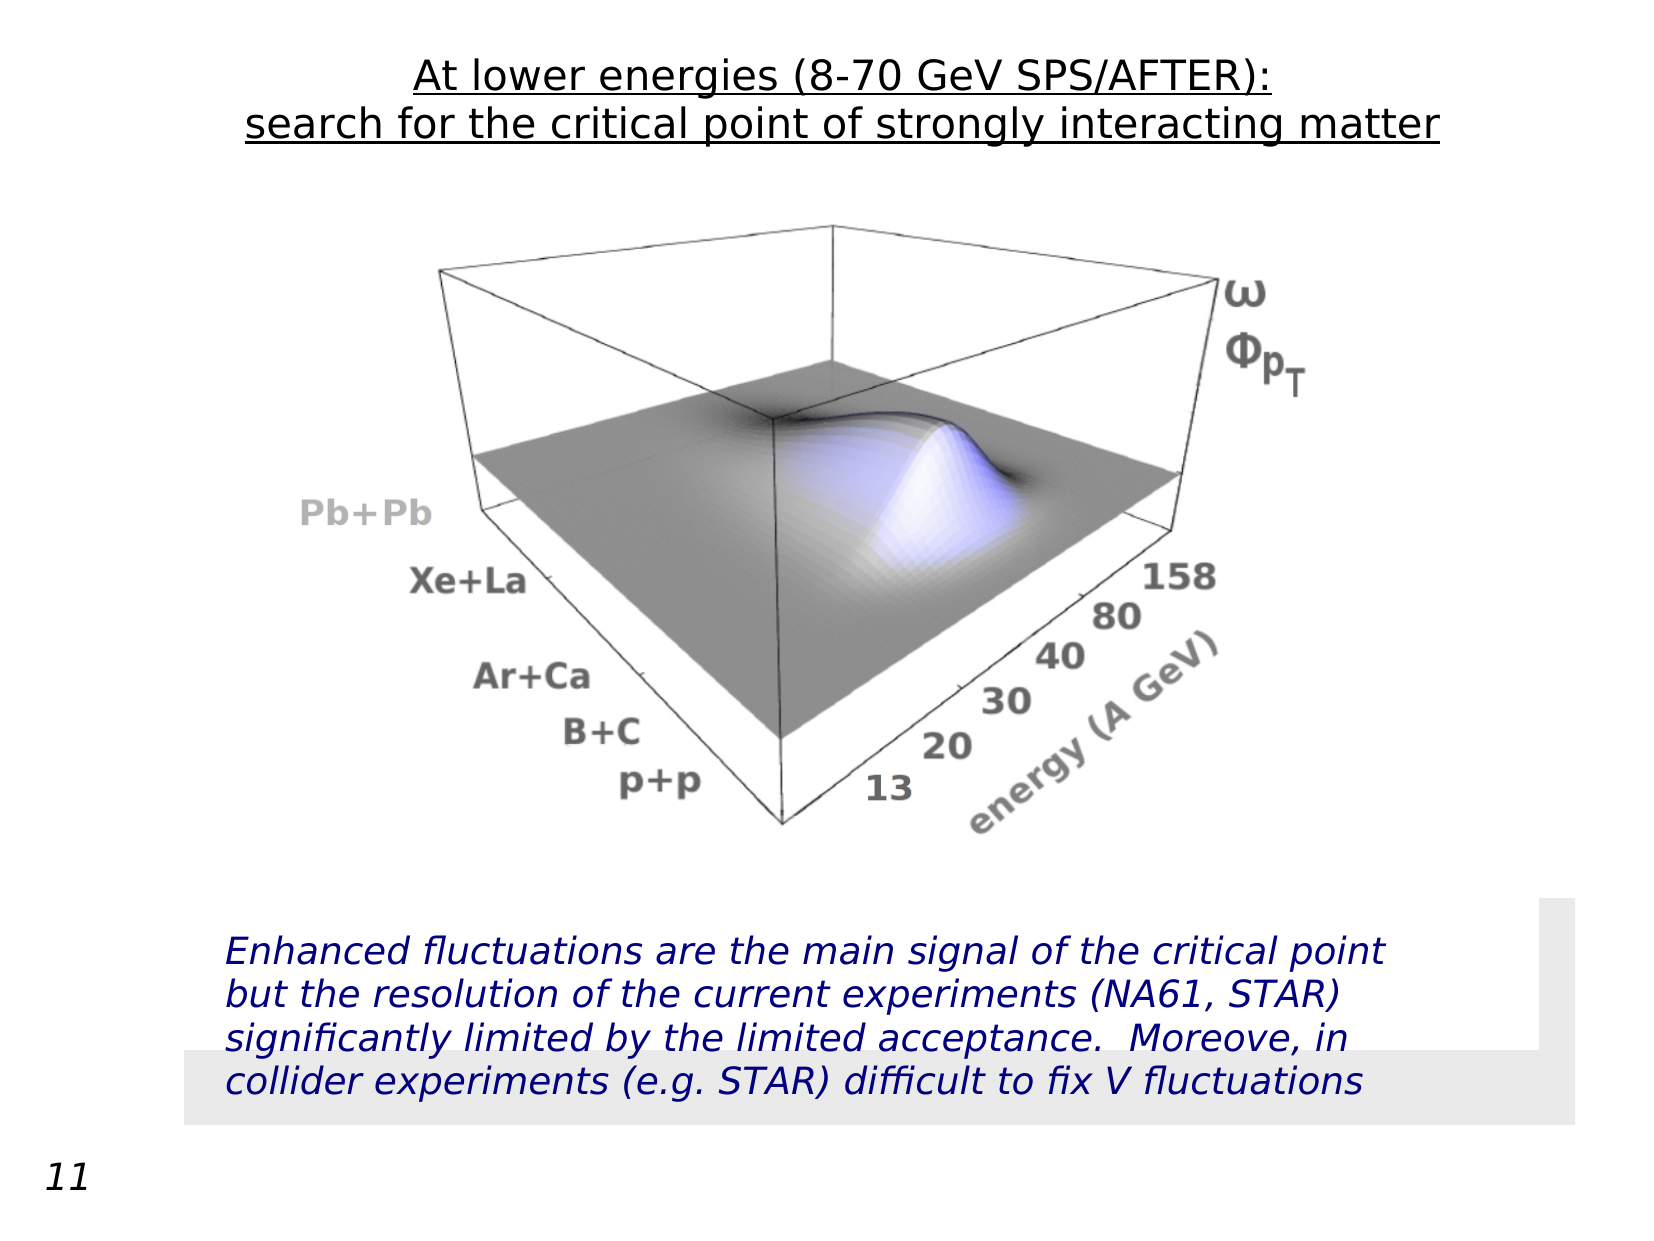

At lower energies (8-70 GeV SPS/AFTER):
search for the critical point of strongly interacting matter
Enhanced fluctuations are the main signal of the critical point
but the resolution of the current experiments (NA61, STAR)
significantly limited by the limited acceptance. Moreove, in
collider experiments (e.g. STAR) difficult to fix V fluctuations